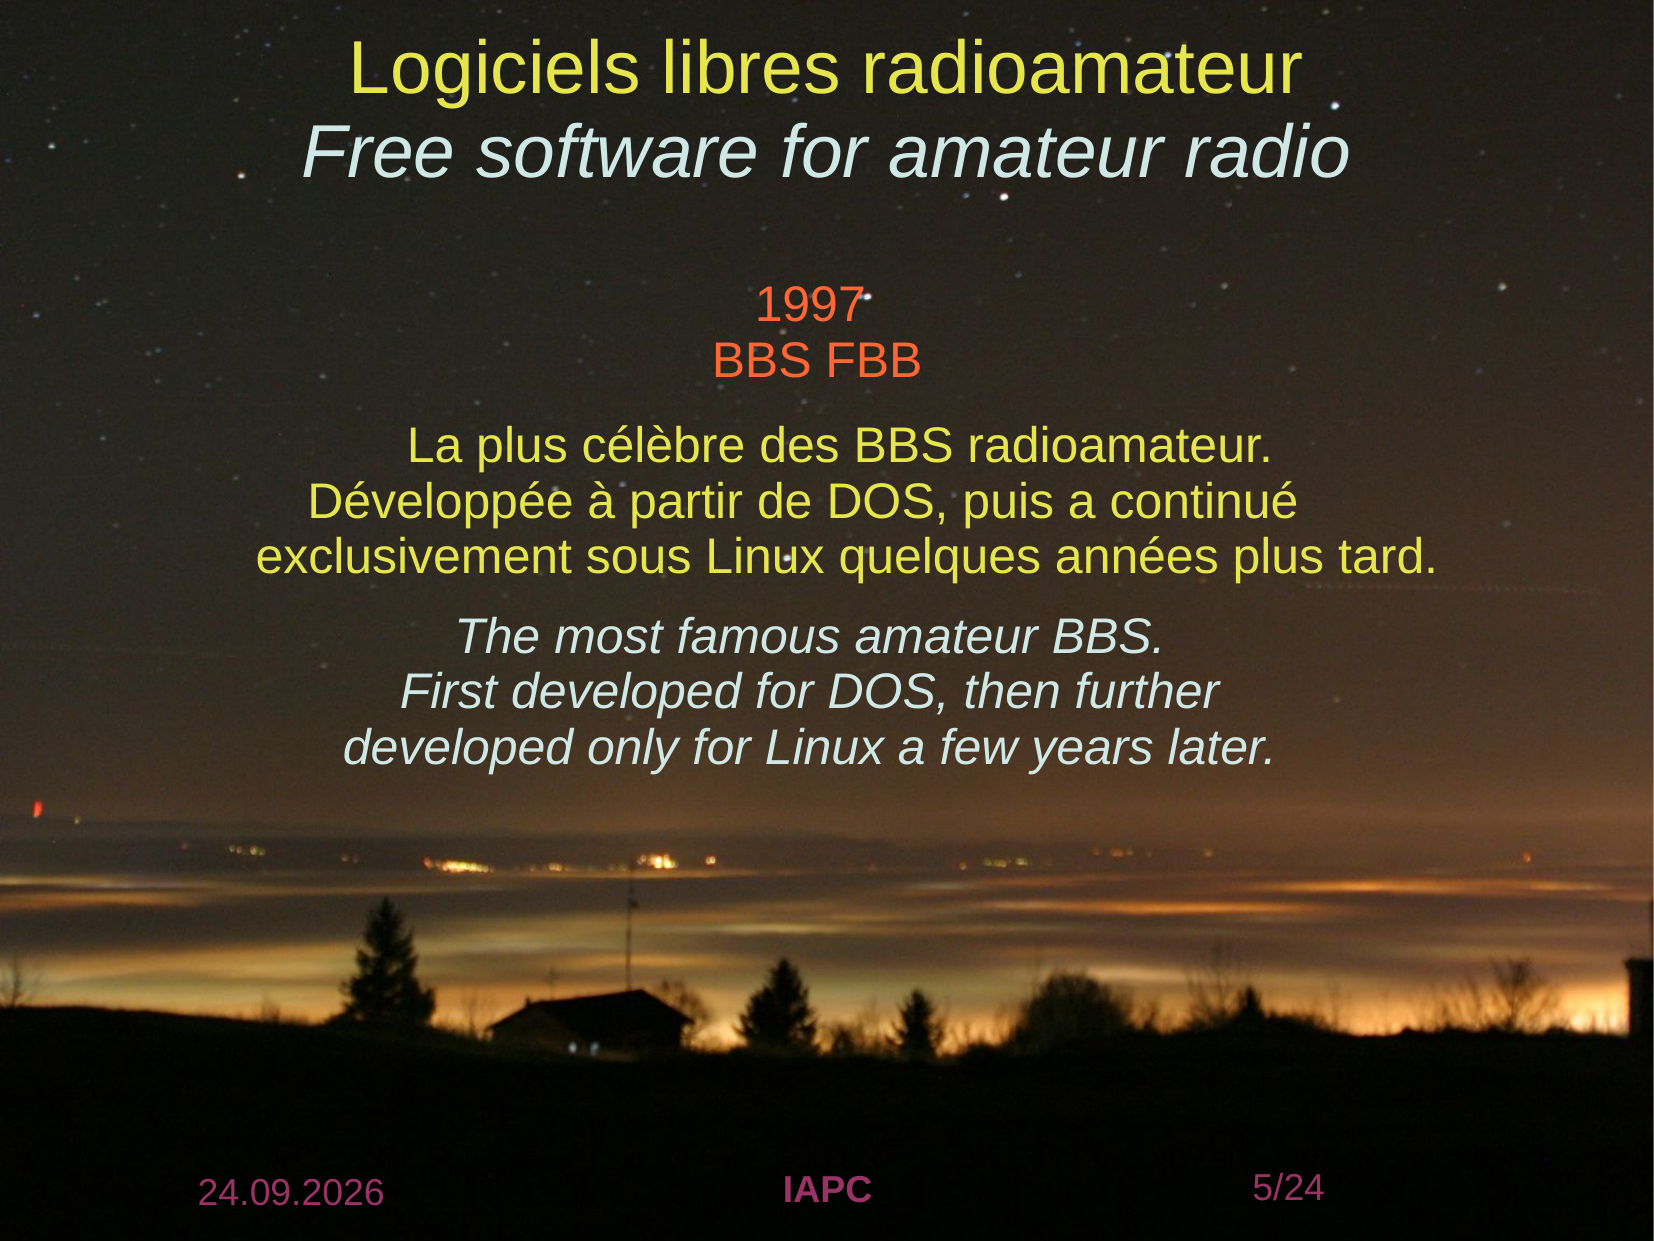

Logiciels libres radioamateur
Free software for amateur radio
# 1997
 BBS FBB
	La plus célèbre des BBS radioamateur.
Développée à partir de DOS, puis a continué
	exclusivement sous Linux quelques années plus tard.
The most famous amateur BBS.
First developed for DOS, then further
developed only for Linux a few years later.